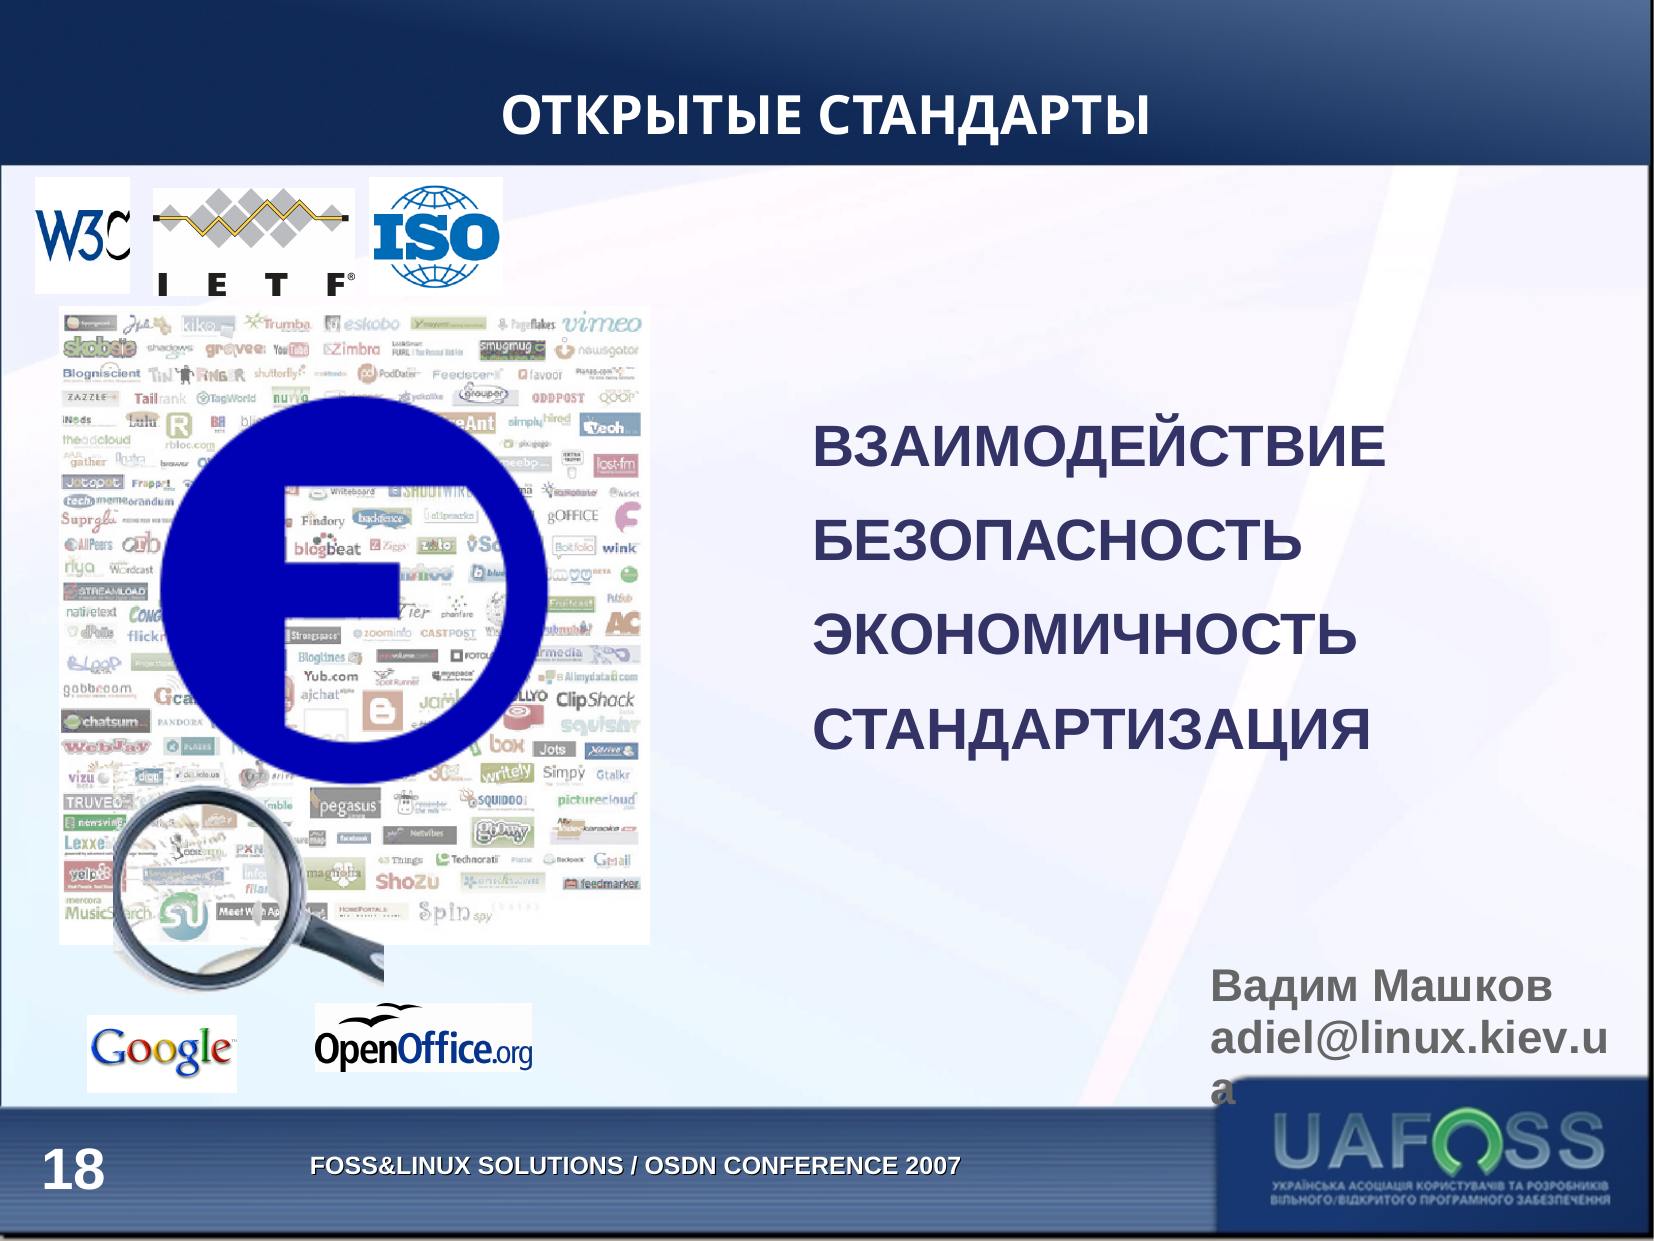

# ОТКРЫТЫЕ СТАНДАРТЫ
ВЗАИМОДЕЙСТВИЕ
БЕЗОПАСНОСТЬ
ЭКОНОМИЧНОСТЬ
СТАНДАРТИЗАЦИЯ
Вадим Машков
adiel@linux.kiev.ua
FOSS&LINUX SOLUTIONS / OSDN CONFERENCE 2007